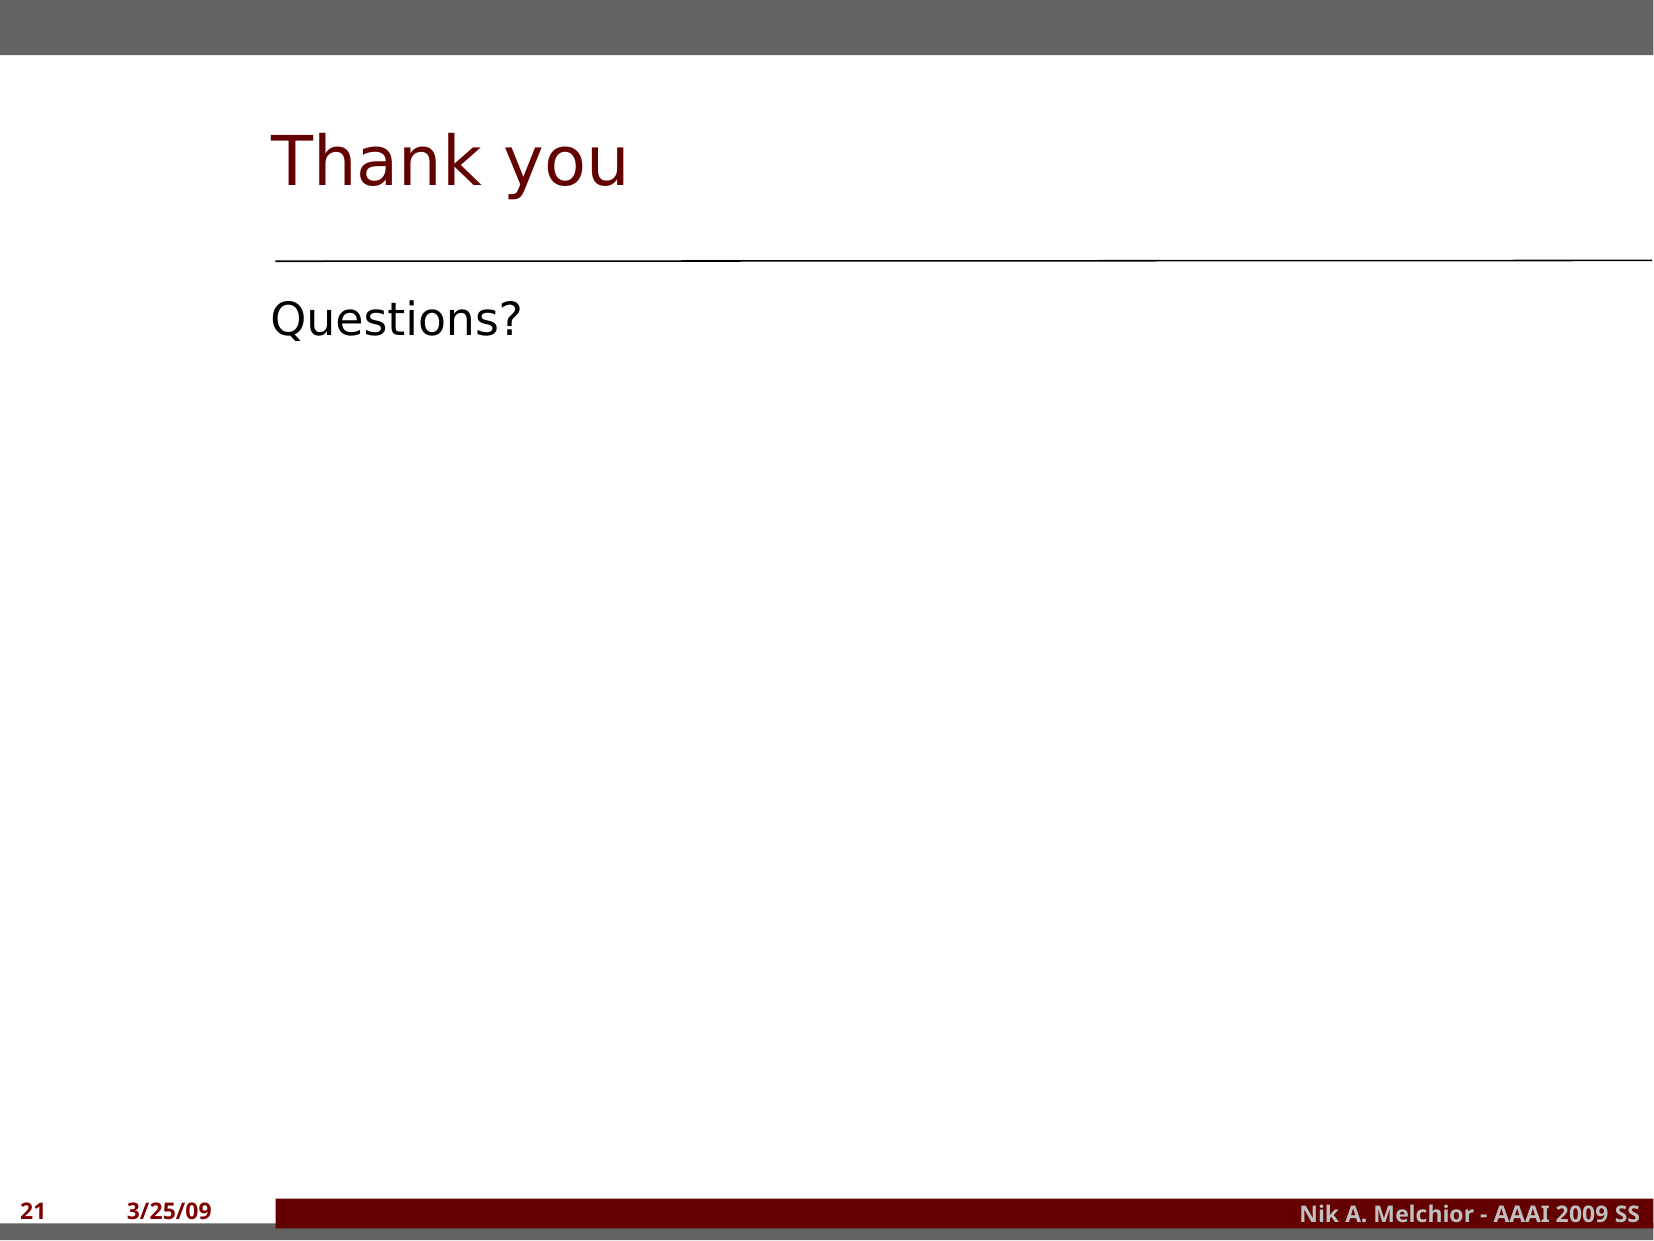

# Thank you
Questions?
21
3/25/09
Nik A. Melchior - AAAI 2009 SS